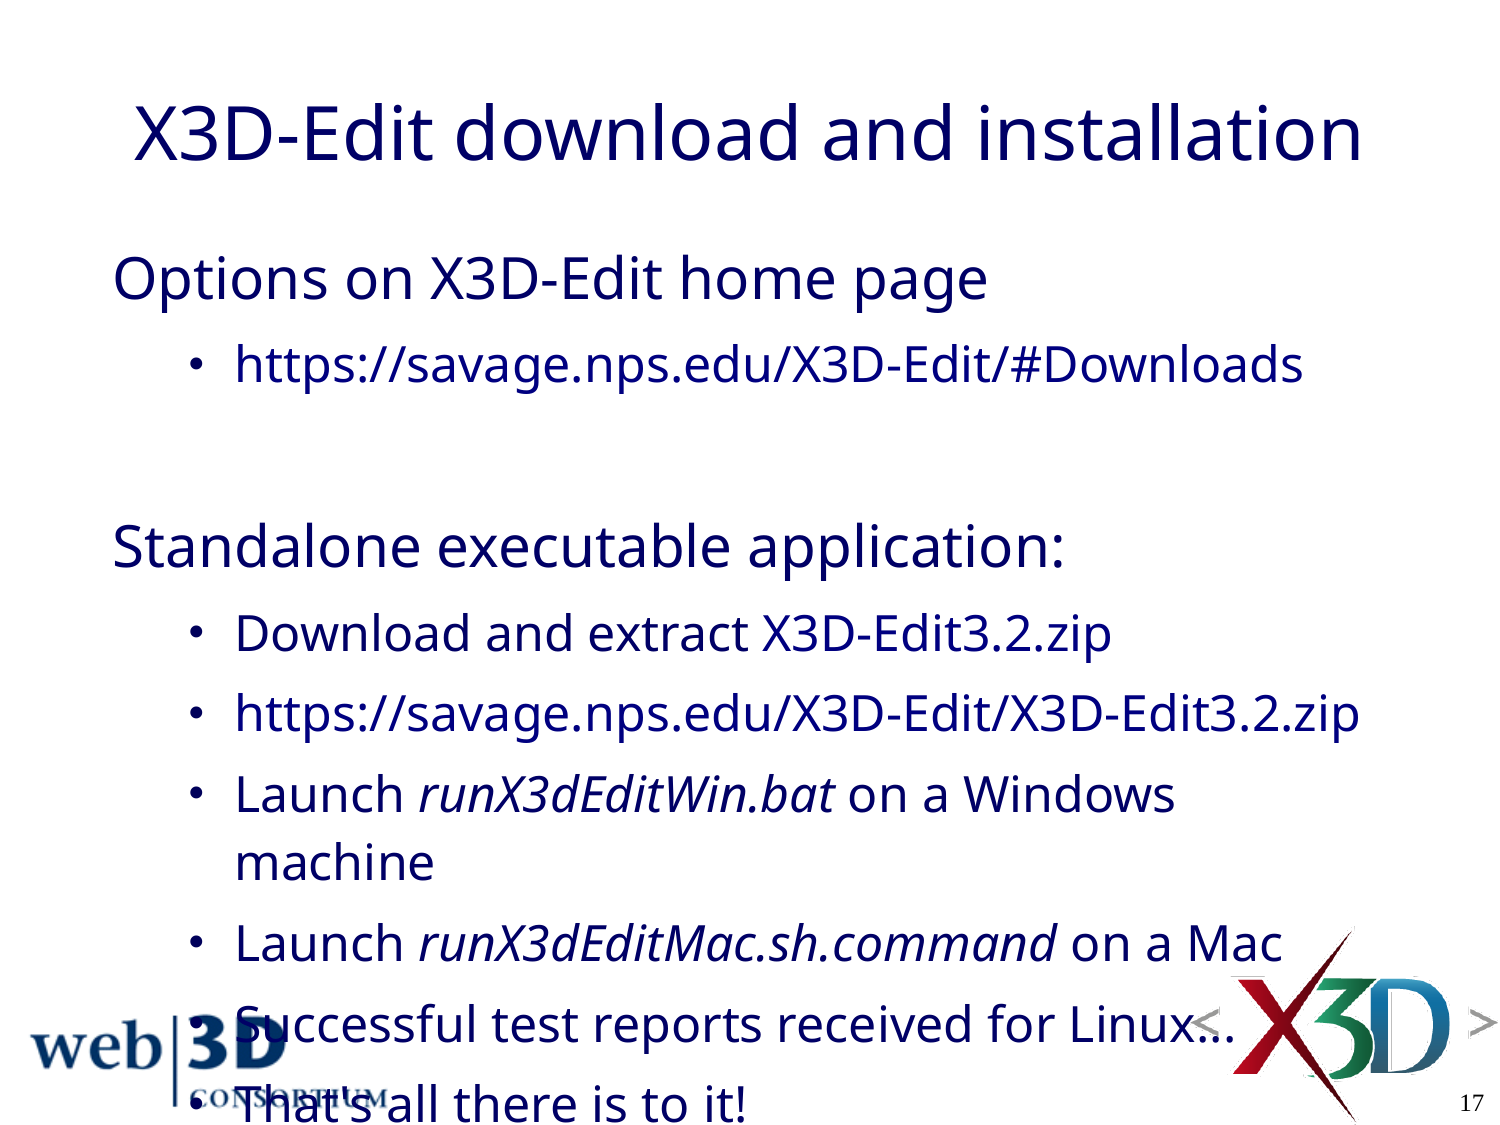

# X3D-Edit download and installation
Options on X3D-Edit home page
https://savage.nps.edu/X3D-Edit/#Downloads
Standalone executable application:
Download and extract X3D-Edit3.2.zip
https://savage.nps.edu/X3D-Edit/X3D-Edit3.2.zip
Launch runX3dEditWin.bat on a Windows machine
Launch runX3dEditMac.sh.command on a Mac
Successful test reports received for Linux...
That's all there is to it!